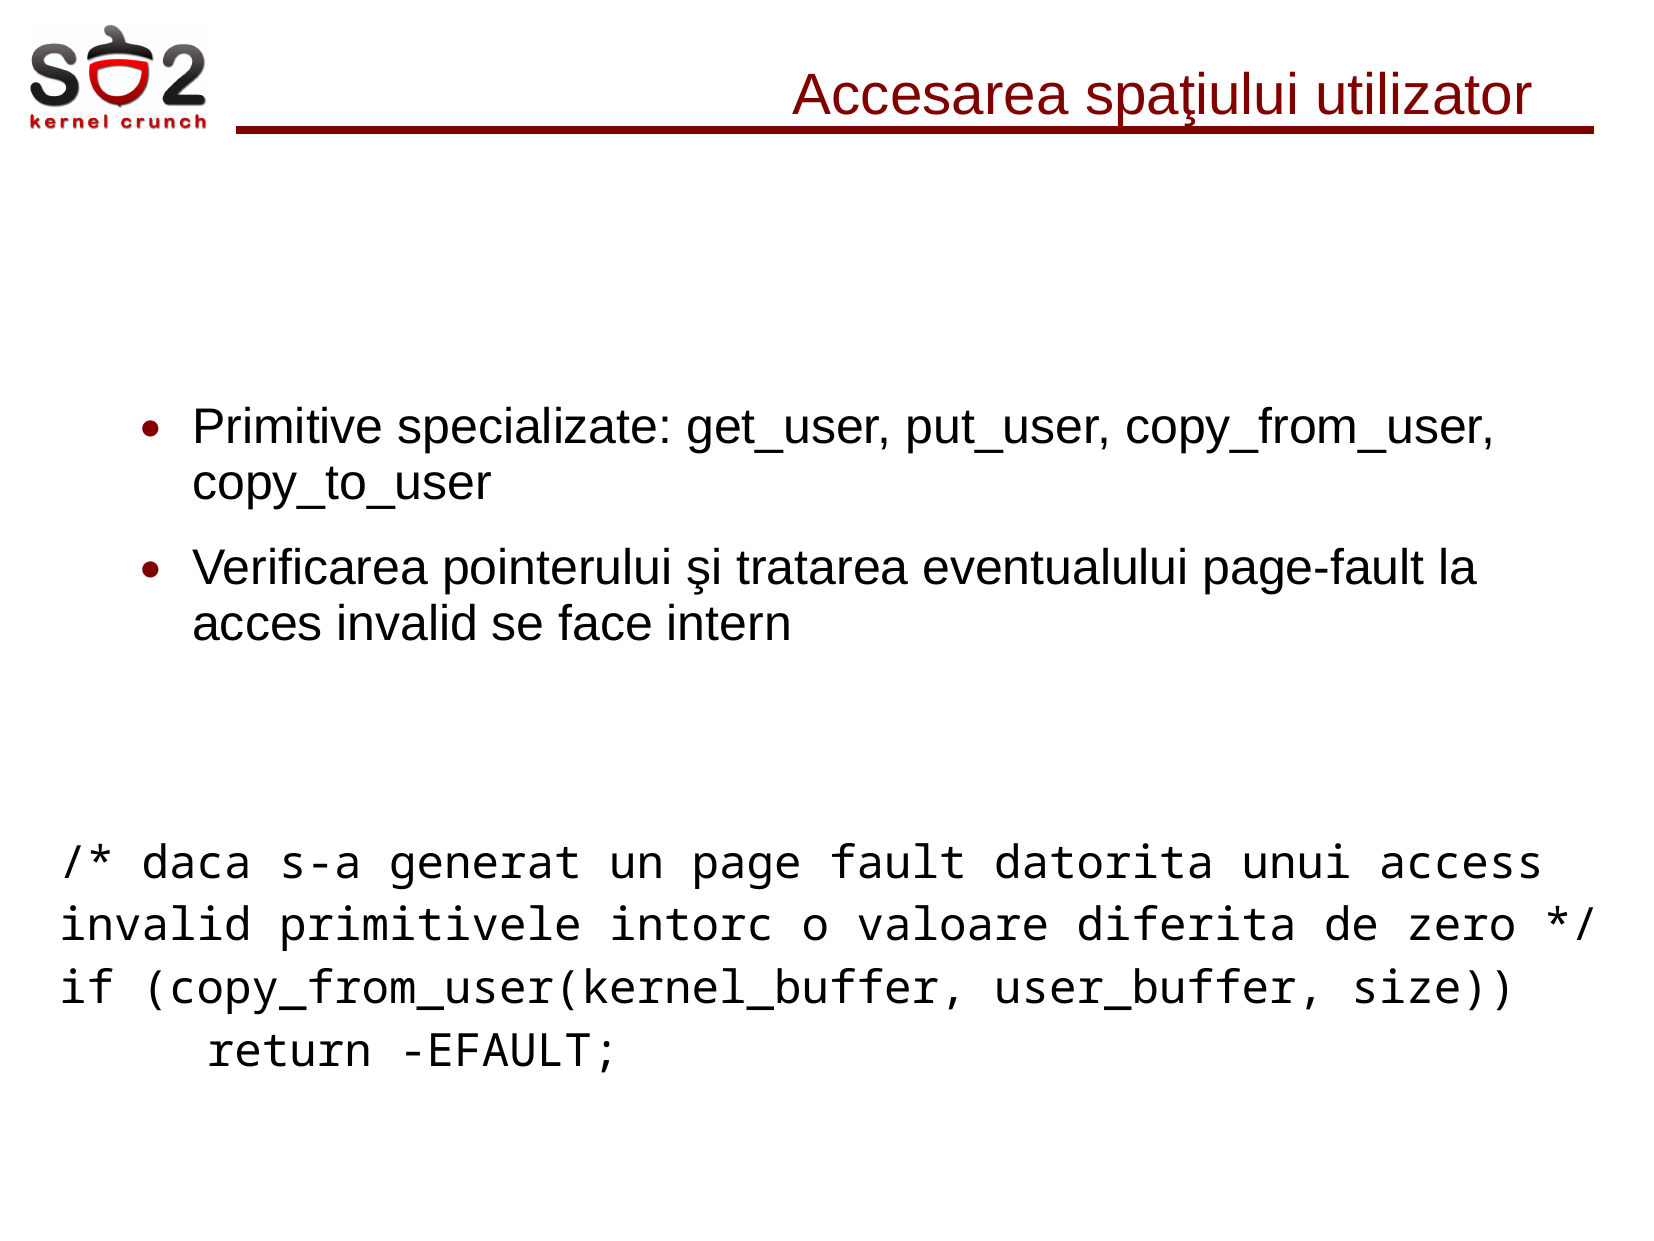

# Accesarea spaţiului utilizator
Primitive specializate: get_user, put_user, copy_from_user, copy_to_user
Verificarea pointerului şi tratarea eventualului page-fault la acces invalid se face intern
/* daca s-a generat un page fault datorita unui access invalid primitivele intorc o valoare diferita de zero */
if (copy_from_user(kernel_buffer, user_buffer, size))
		return -EFAULT;